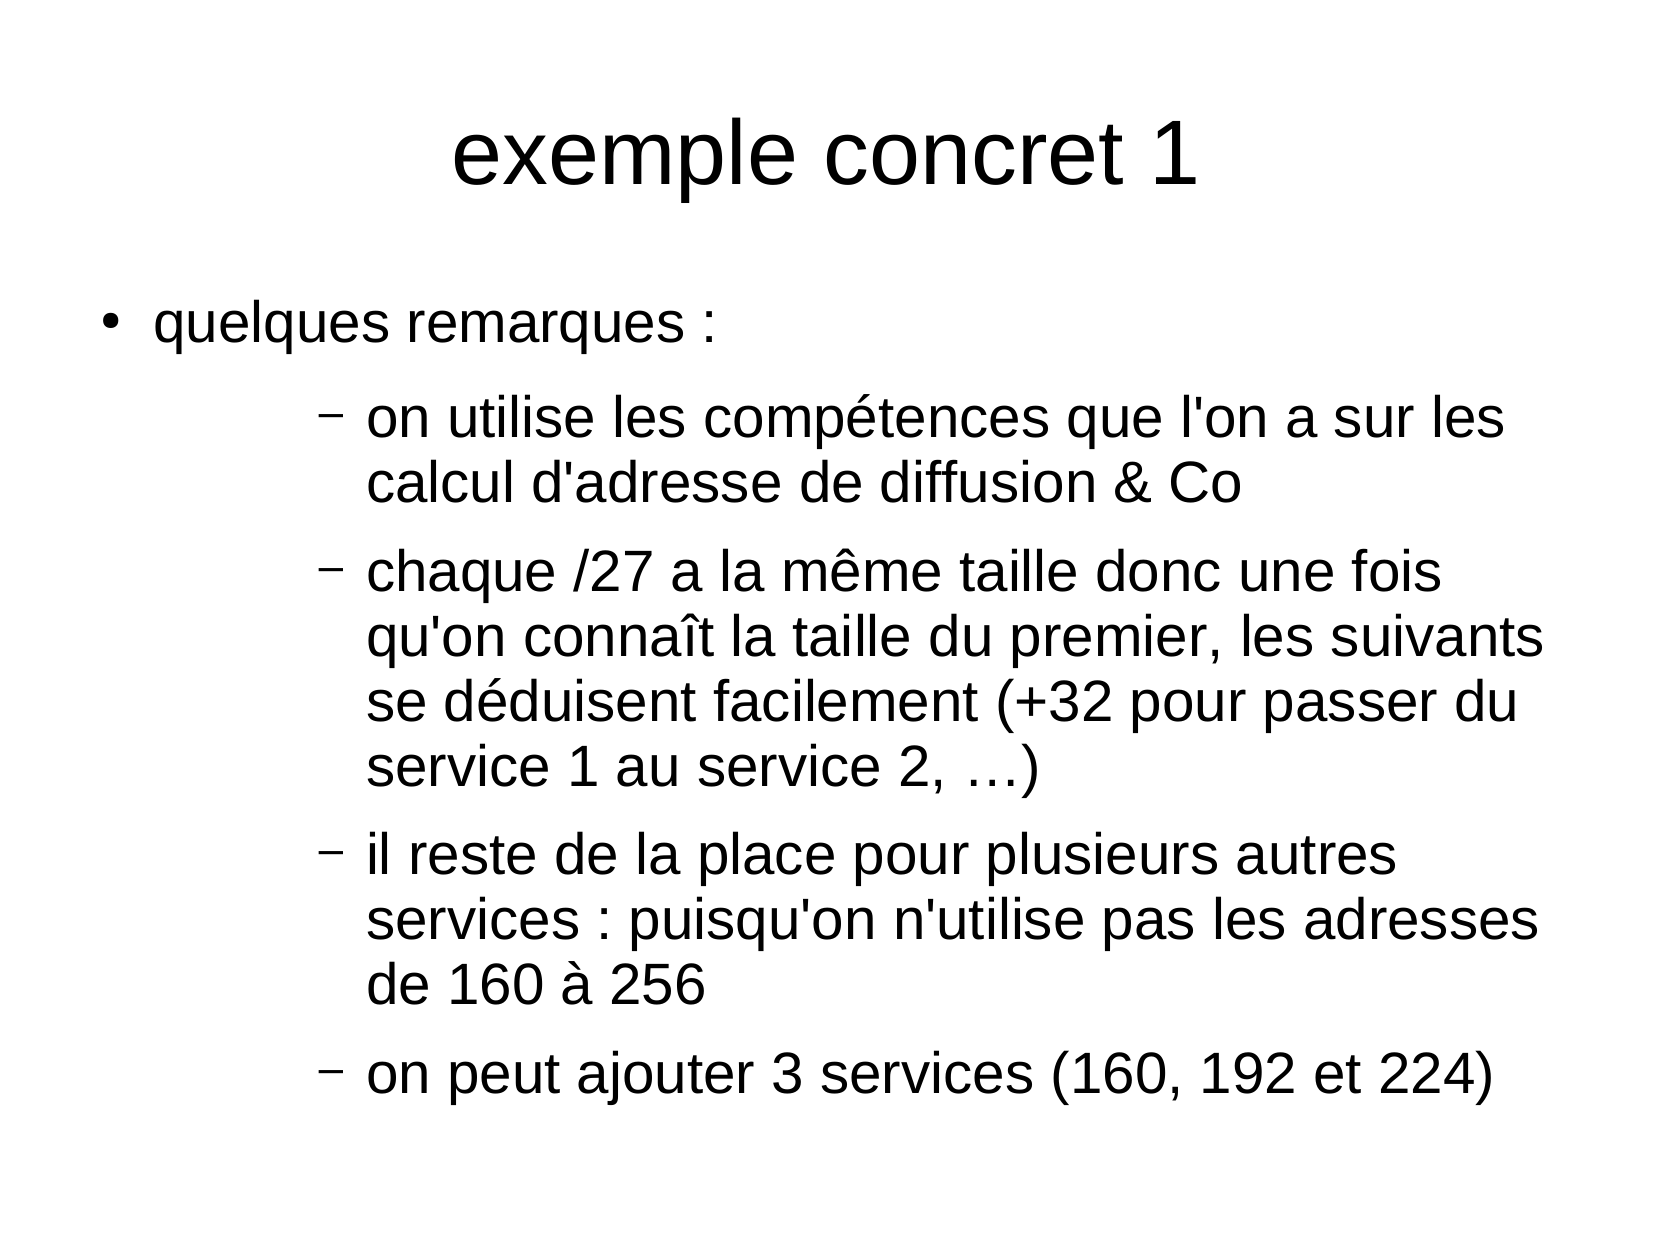

# exemple concret 1
quelques remarques :
on utilise les compétences que l'on a sur les calcul d'adresse de diffusion & Co
chaque /27 a la même taille donc une fois qu'on connaît la taille du premier, les suivants se déduisent facilement (+32 pour passer du service 1 au service 2, …)
il reste de la place pour plusieurs autres services : puisqu'on n'utilise pas les adresses de 160 à 256
on peut ajouter 3 services (160, 192 et 224)